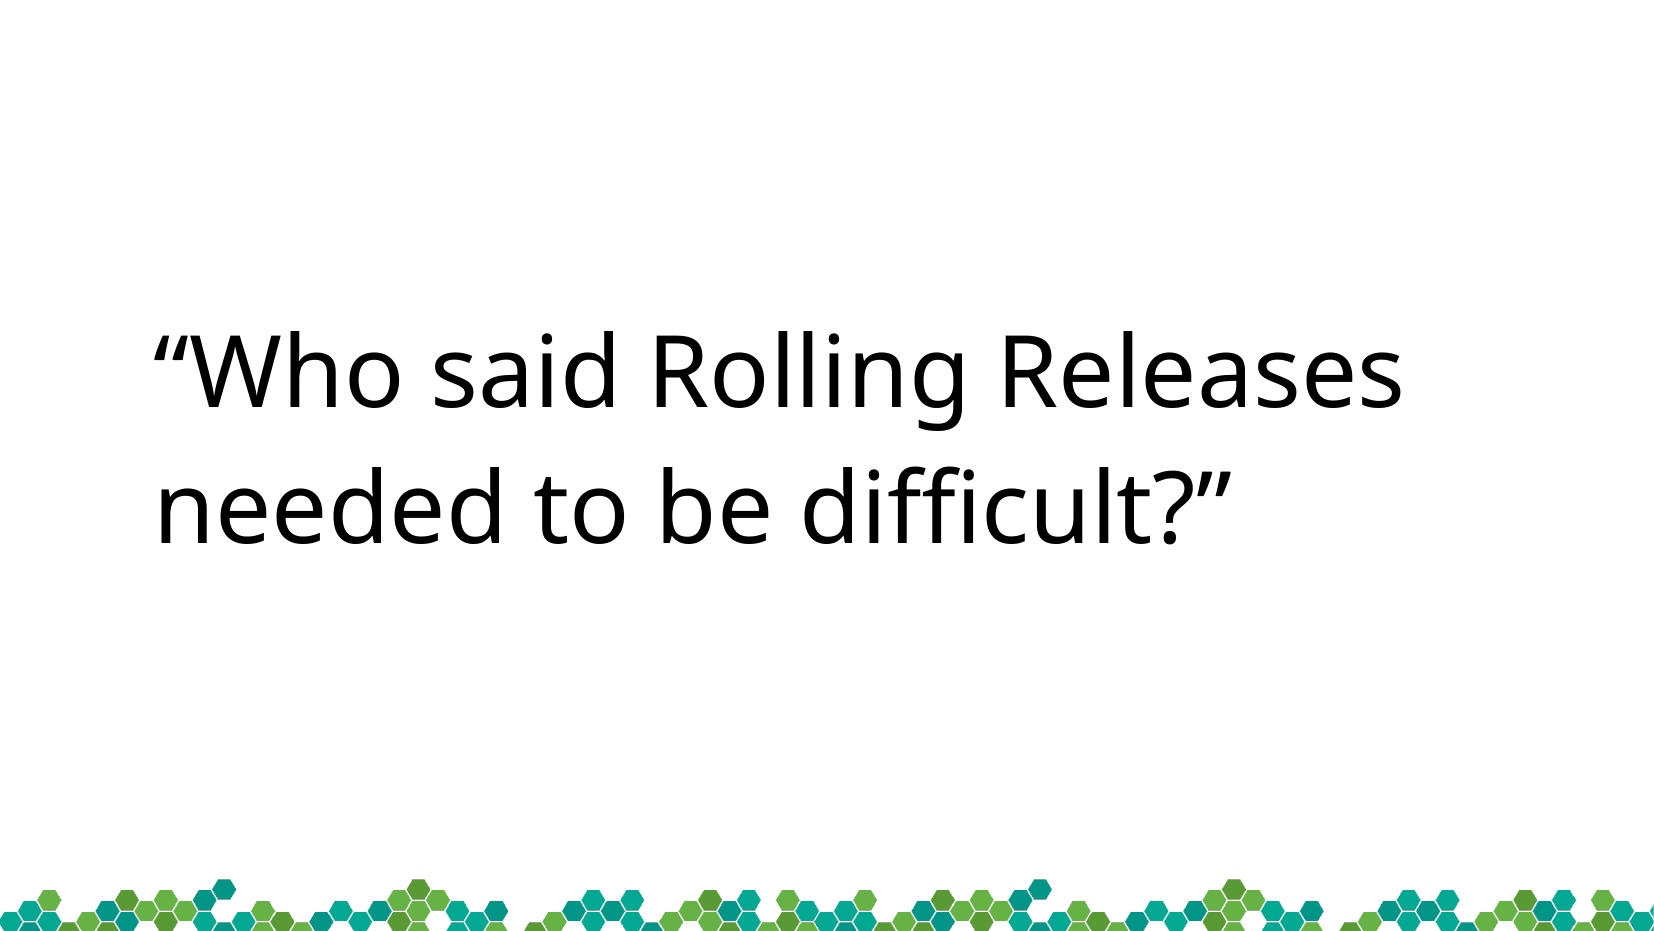

#
“Who said Rolling Releases needed to be difficult?”